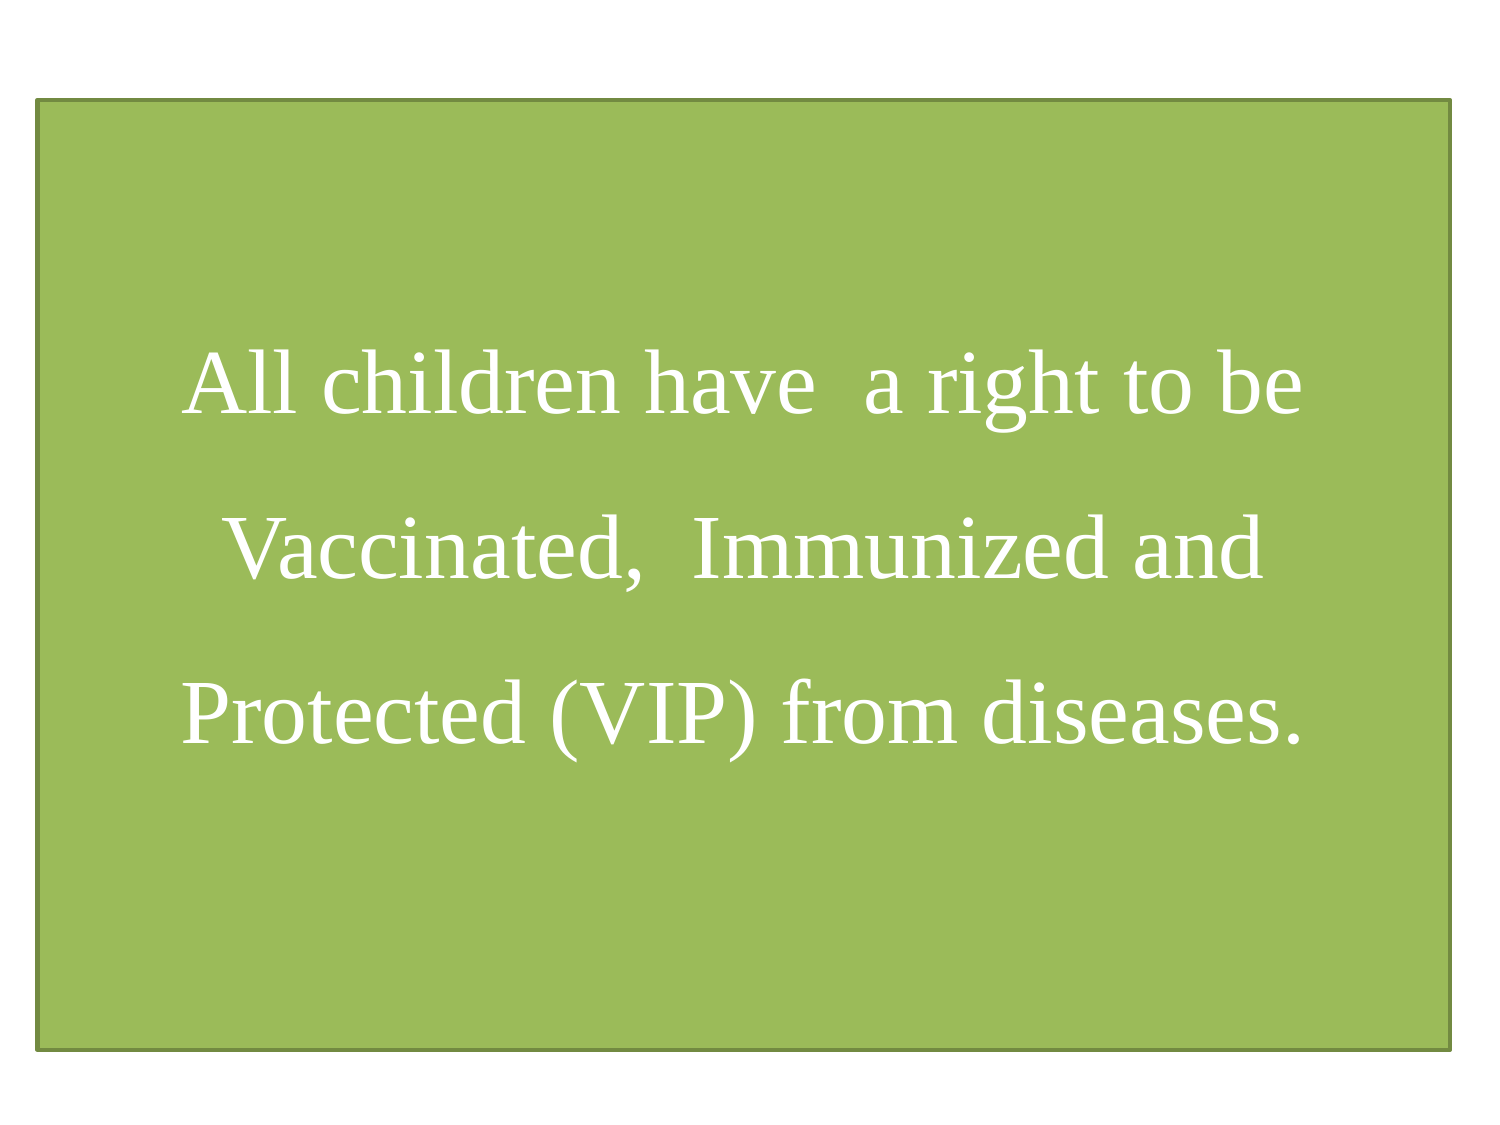

# All children have a right to be Vaccinated, Immunized and Protected (VIP) from diseases.